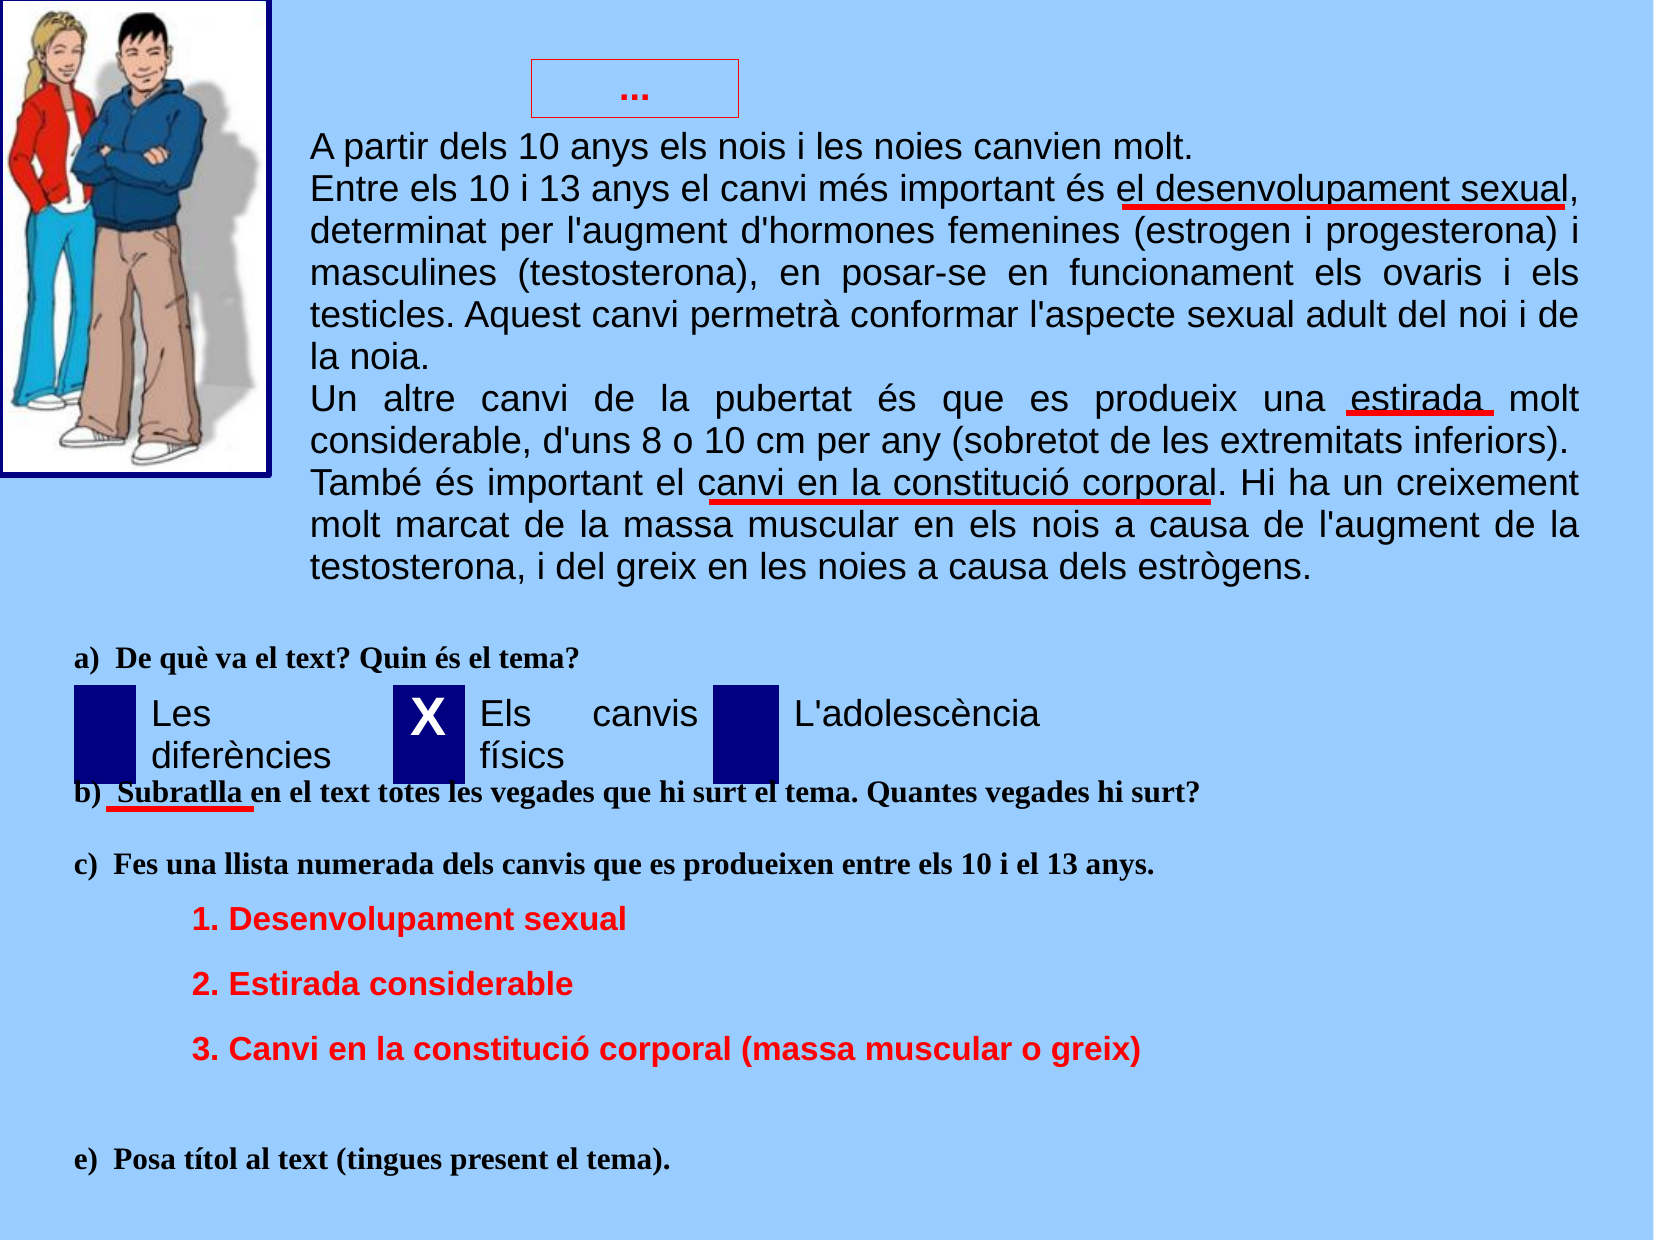

...
A partir dels 10 anys els nois i les noies canvien molt.
Entre els 10 i 13 anys el canvi més important és el desenvolupament sexual, determinat per l'augment d'hormones femenines (estrogen i progesterona) i masculines (testosterona), en posar-se en funcionament els ovaris i els testicles. Aquest canvi permetrà conformar l'aspecte sexual adult del noi i de la noia.
Un altre canvi de la pubertat és que es produeix una estirada molt considerable, d'uns 8 o 10 cm per any (sobretot de les extremitats inferiors).
També és important el canvi en la constitució corporal. Hi ha un creixement molt marcat de la massa muscular en els nois a causa de l'augment de la testosterona, i del greix en les noies a causa dels estrògens.
a) De què va el text? Quin és el tema?
X
| | Les diferències | | Els canvis físics | | L'adolescència |
| --- | --- | --- | --- | --- | --- |
b) Subratlla en el text totes les vegades que hi surt el tema. Quantes vegades hi surt?
c) Fes una llista numerada dels canvis que es produeixen entre els 10 i el 13 anys.
1. Desenvolupament sexual
2. Estirada considerable
3. Canvi en la constitució corporal (massa muscular o greix)
e) Posa títol al text (tingues present el tema).